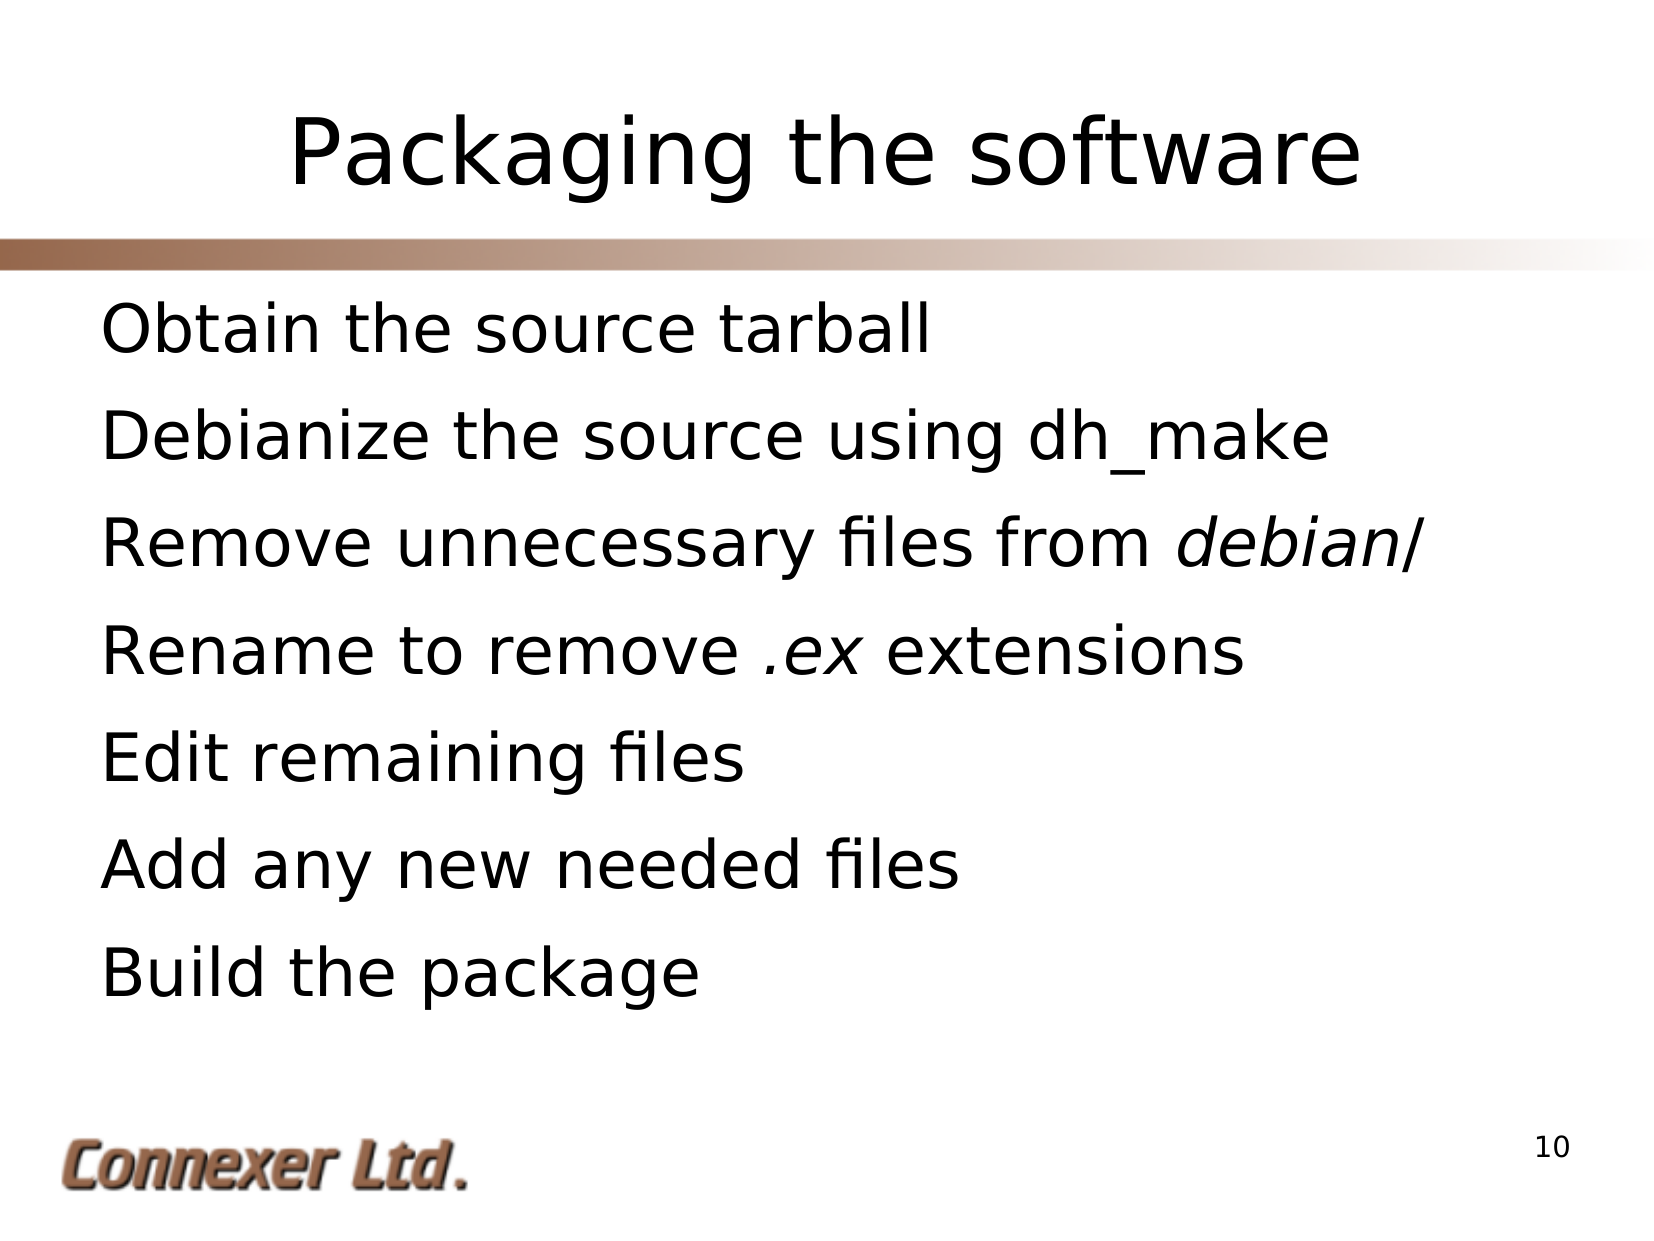

# Packaging the software
Obtain the source tarball
Debianize the source using dh_make
Remove unnecessary files from debian/
Rename to remove .ex extensions
Edit remaining files
Add any new needed files
Build the package
10